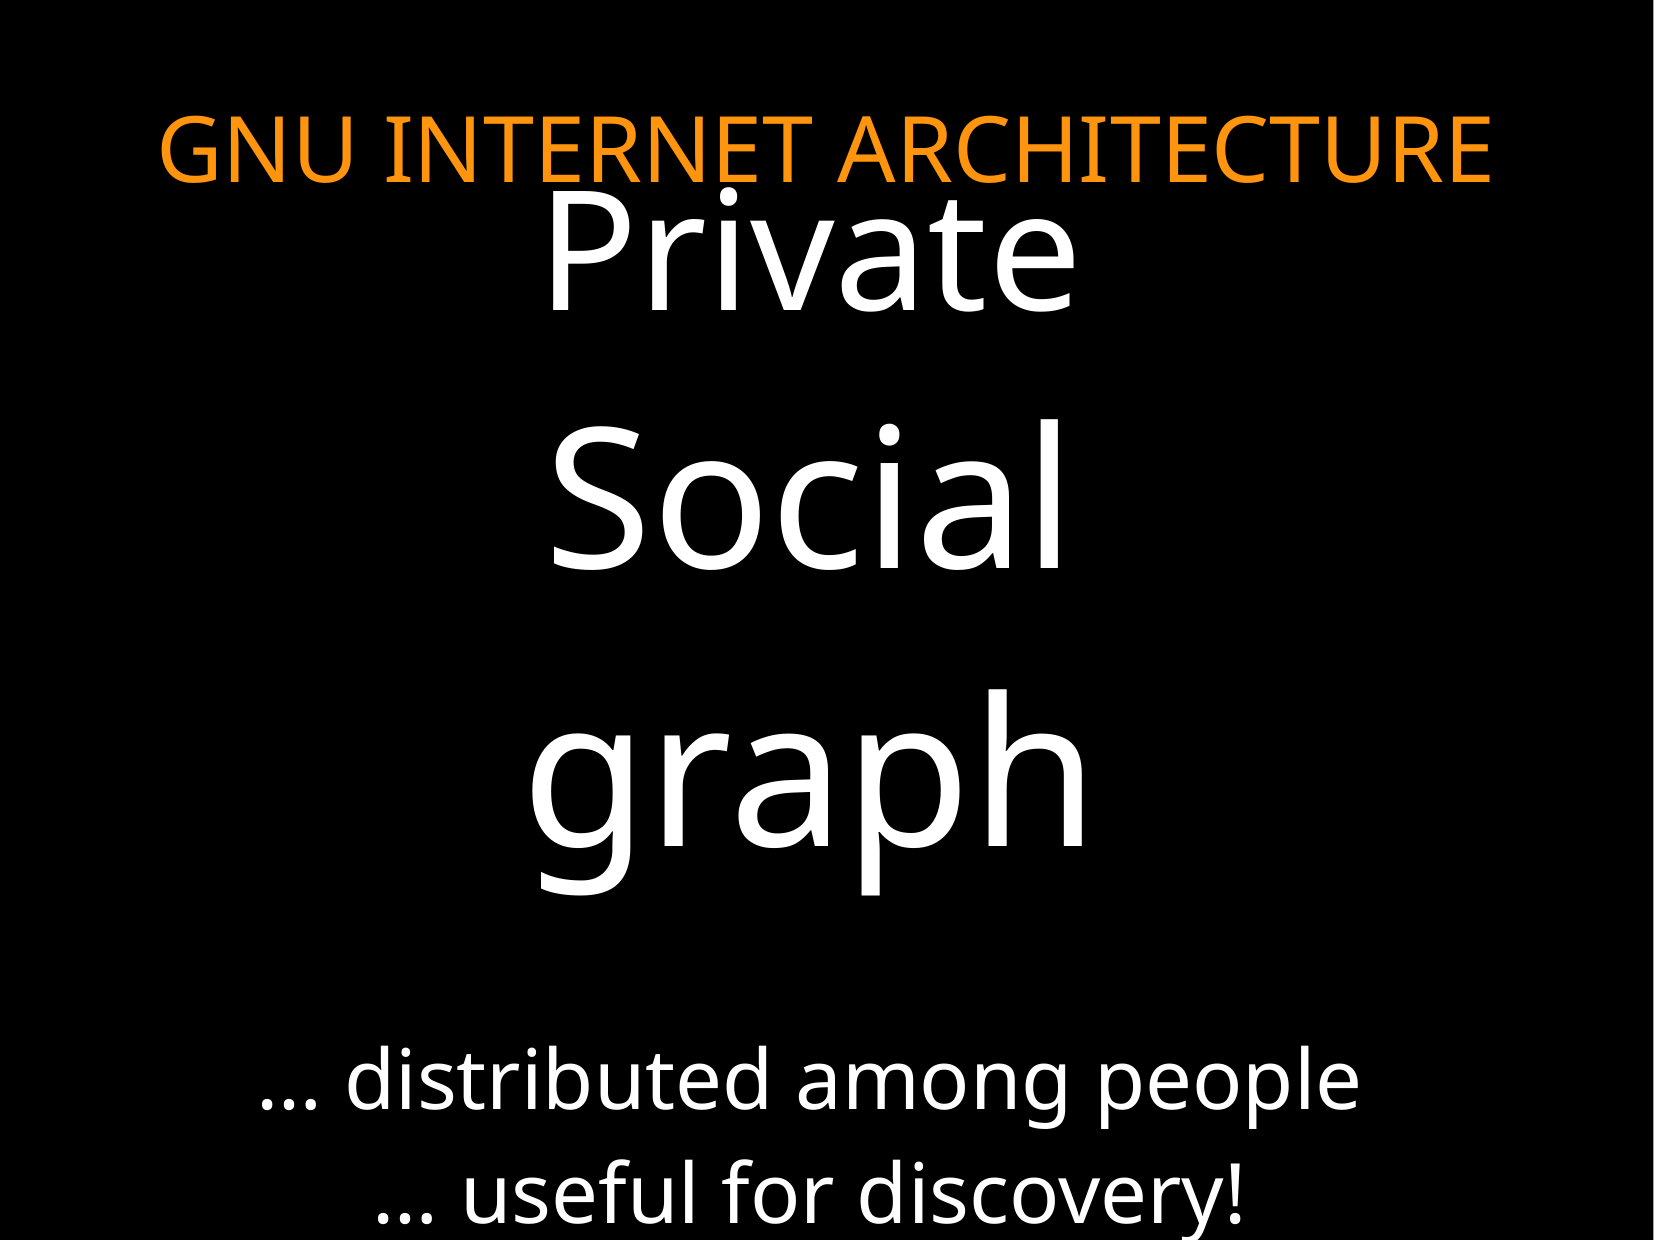

# GNU INTERNET ARCHITECTURE
Private
Social
graph
… distributed among people
… useful for discovery!